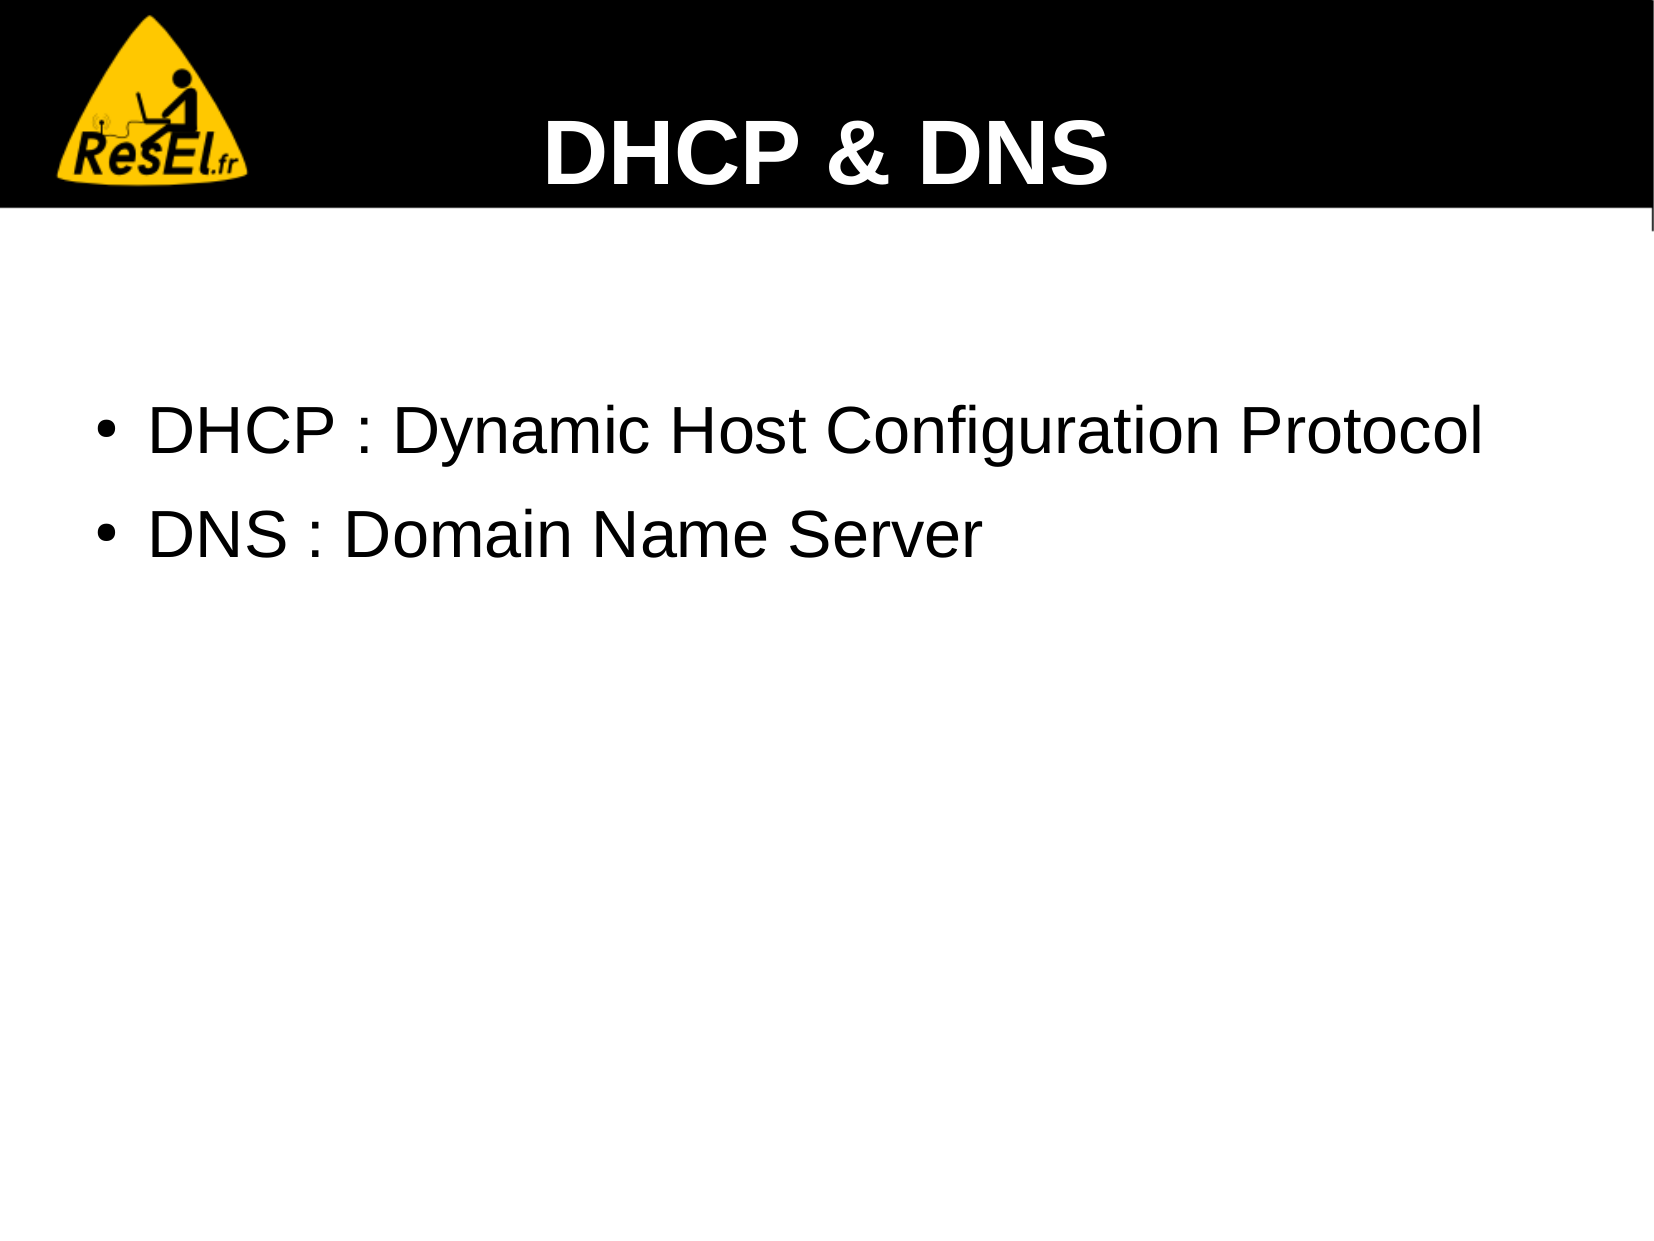

# DHCP & DNS
DHCP : Dynamic Host Configuration Protocol
DNS : Domain Name Server